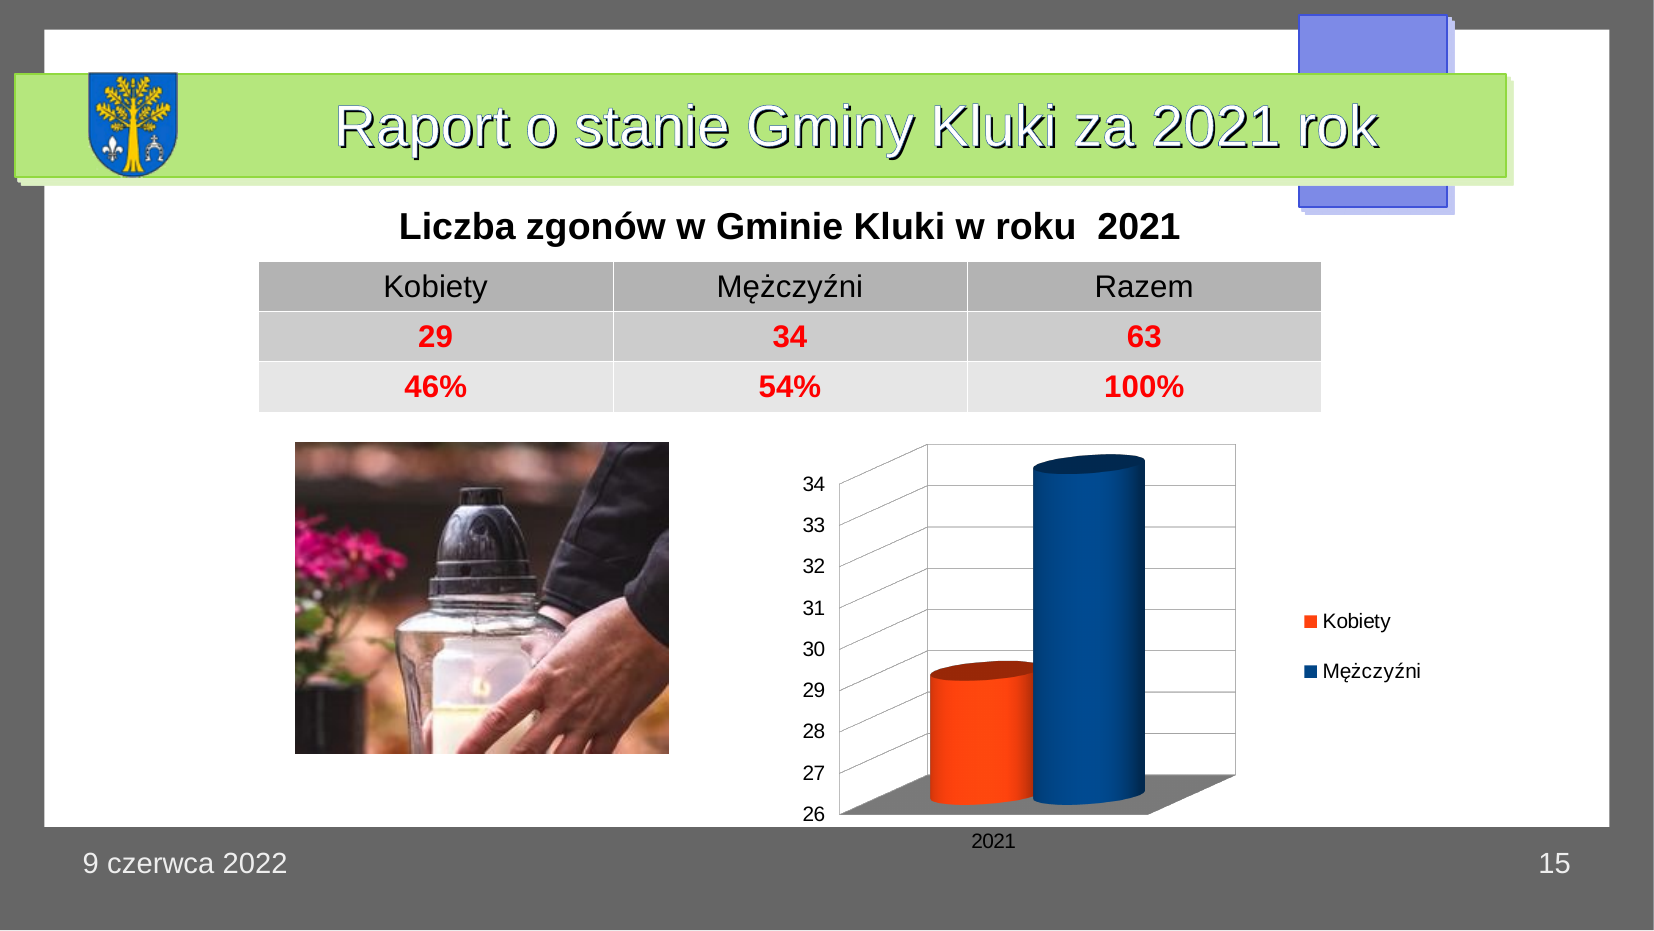

# Raport o stanie Gminy Kluki za 2021 rok
Liczba zgonów w Gminie Kluki w roku 2021
| Kobiety | Mężczyźni | Razem |
| --- | --- | --- |
| 29 | 34 | 63 |
| 46% | 54% | 100% |
[unsupported chart]
9 czerwca 2022
15